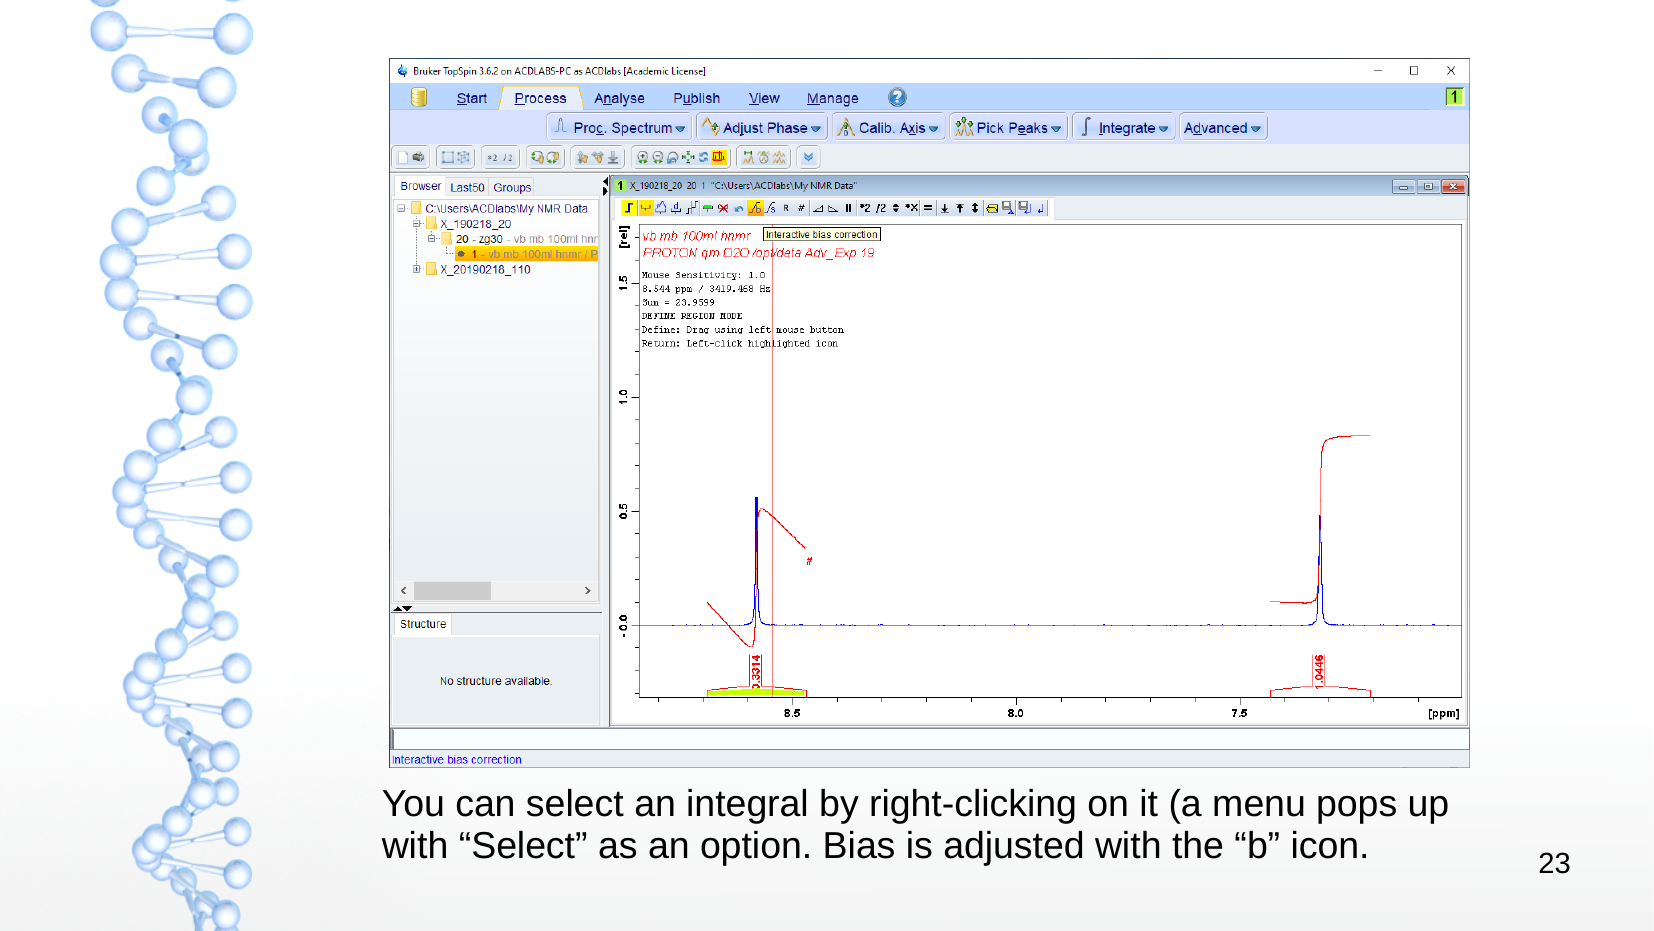

You can select an integral by right-clicking on it (a menu pops up
with “Select” as an option. Bias is adjusted with the “b” icon.
23